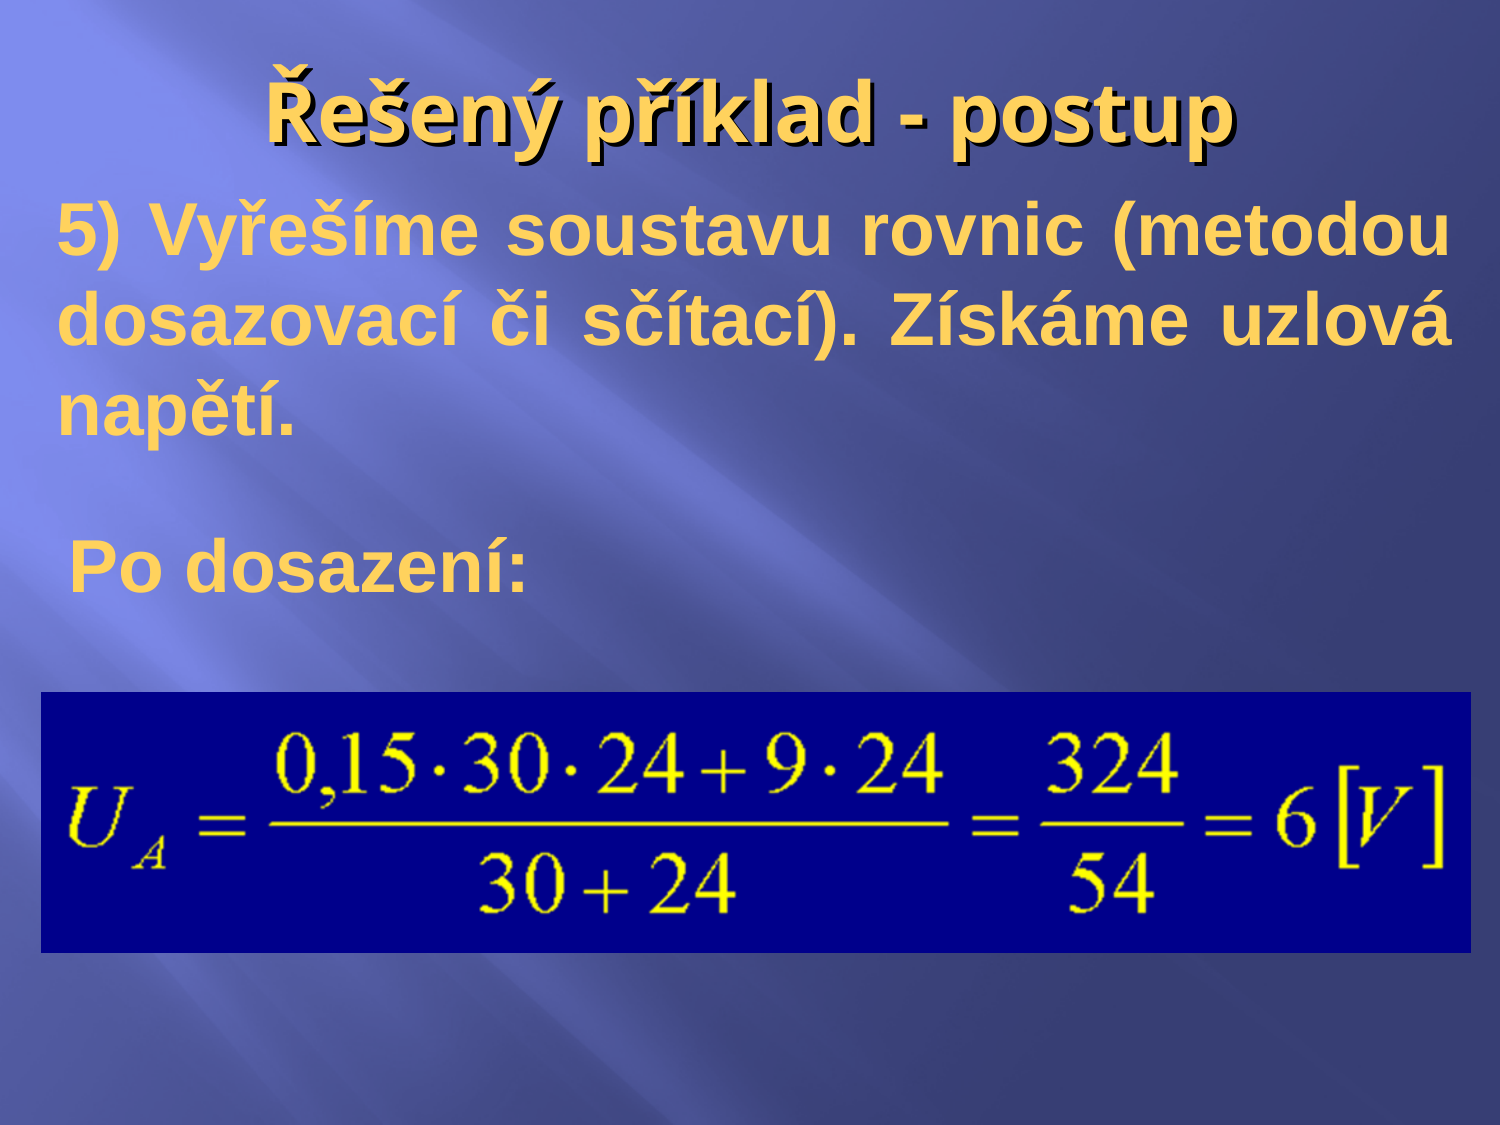

# Řešený příklad - postup
5) Vyřešíme soustavu rovnic (metodou dosazovací či sčítací). Získáme uzlová napětí.
Po dosazení: